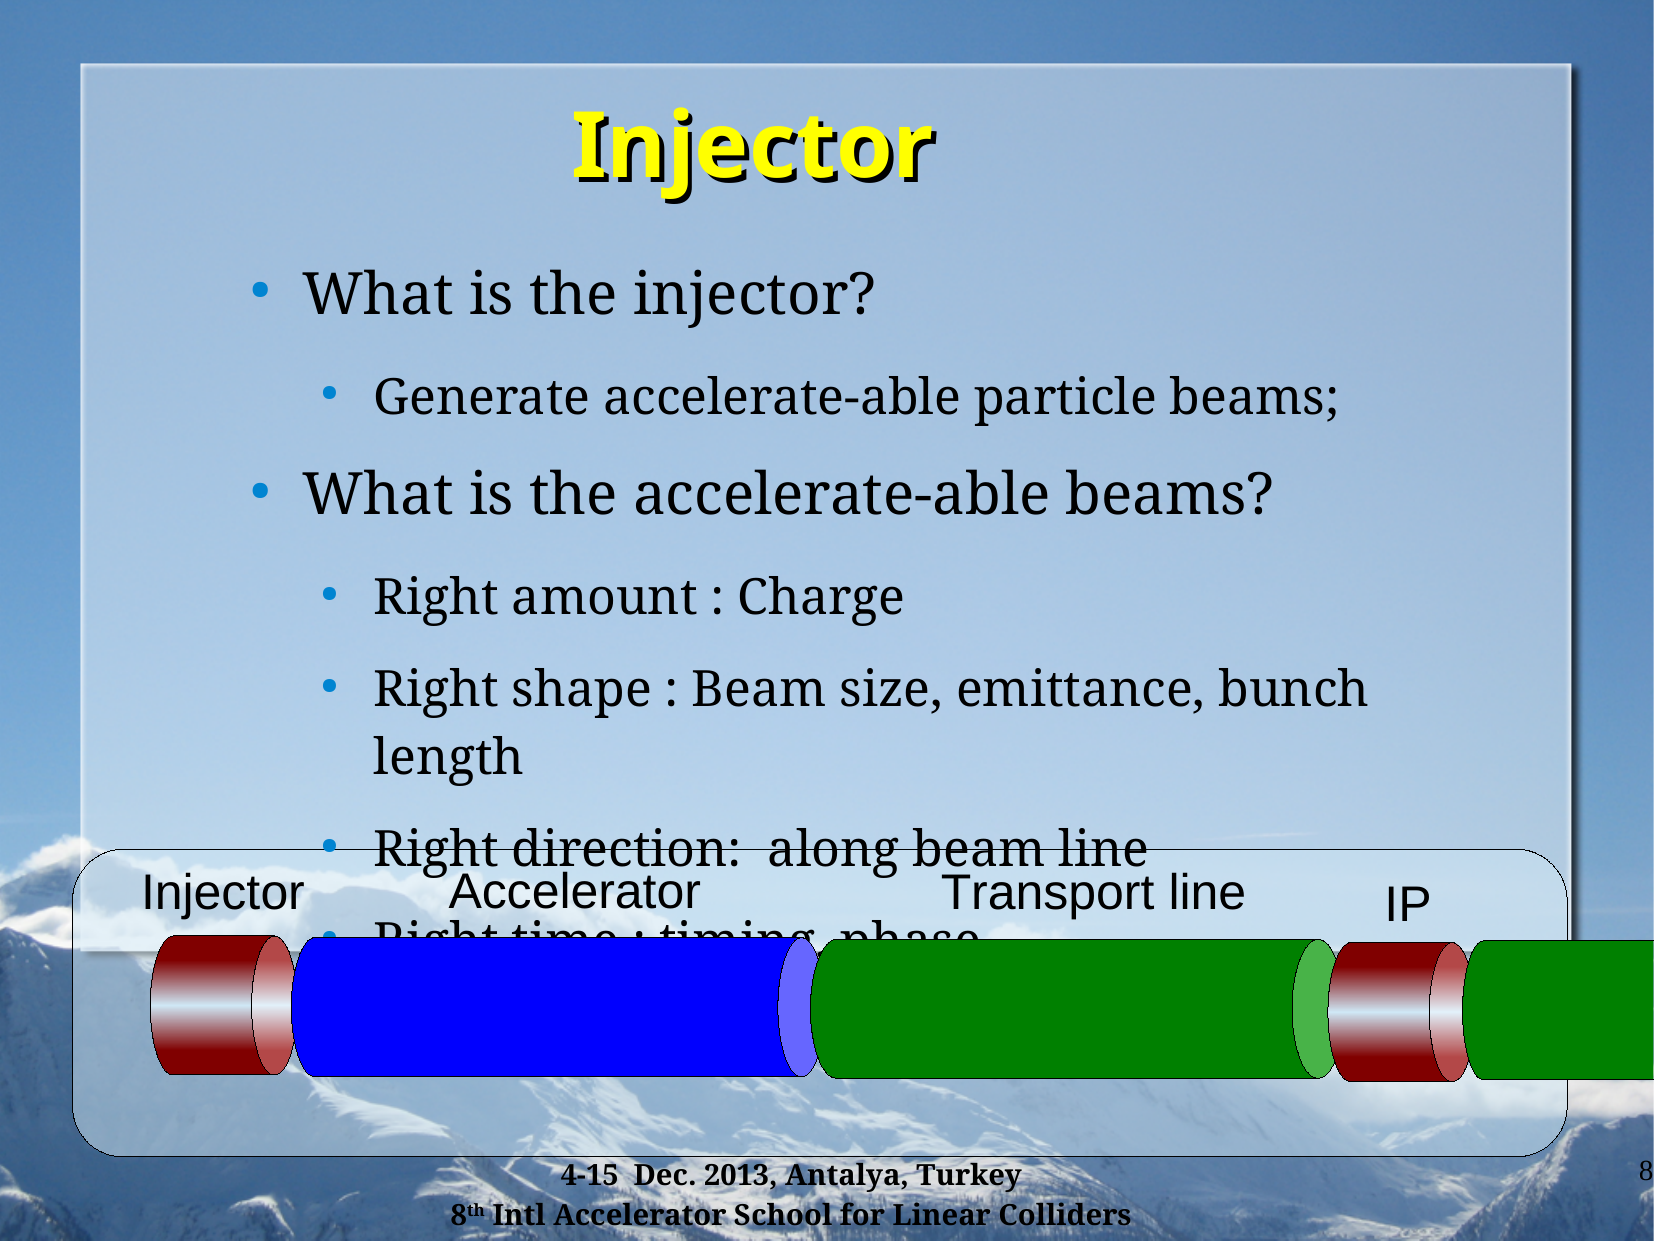

# Injector
What is the injector?
Generate accelerate-able particle beams;
What is the accelerate-able beams?
Right amount : Charge
Right shape : Beam size, emittance, bunch length
Right direction: along beam line
Right time : timing, phase
Accelerator
Injector
Transport line
IP
8